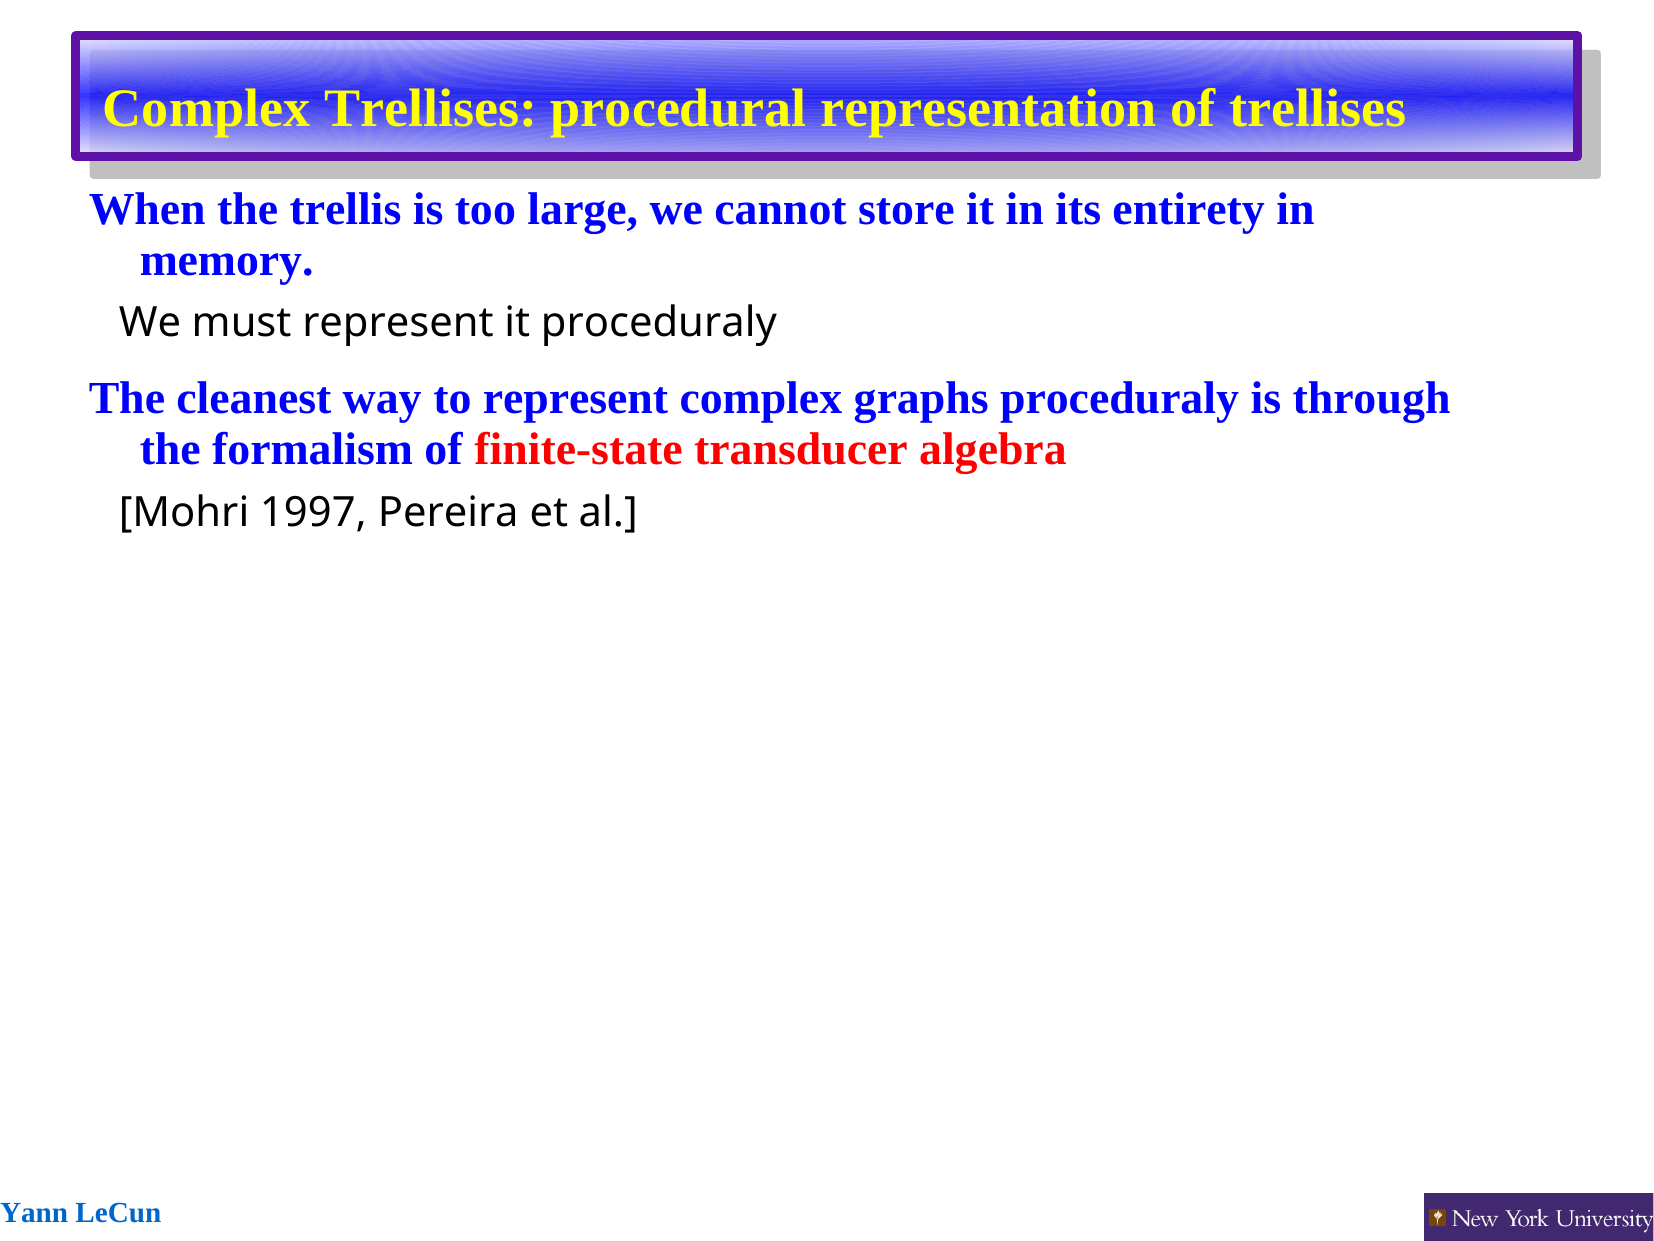

# Complex Trellises: procedural representation of trellises
When the trellis is too large, we cannot store it in its entirety in memory.
We must represent it proceduraly
The cleanest way to represent complex graphs proceduraly is through the formalism of finite-state transducer algebra
[Mohri 1997, Pereira et al.]